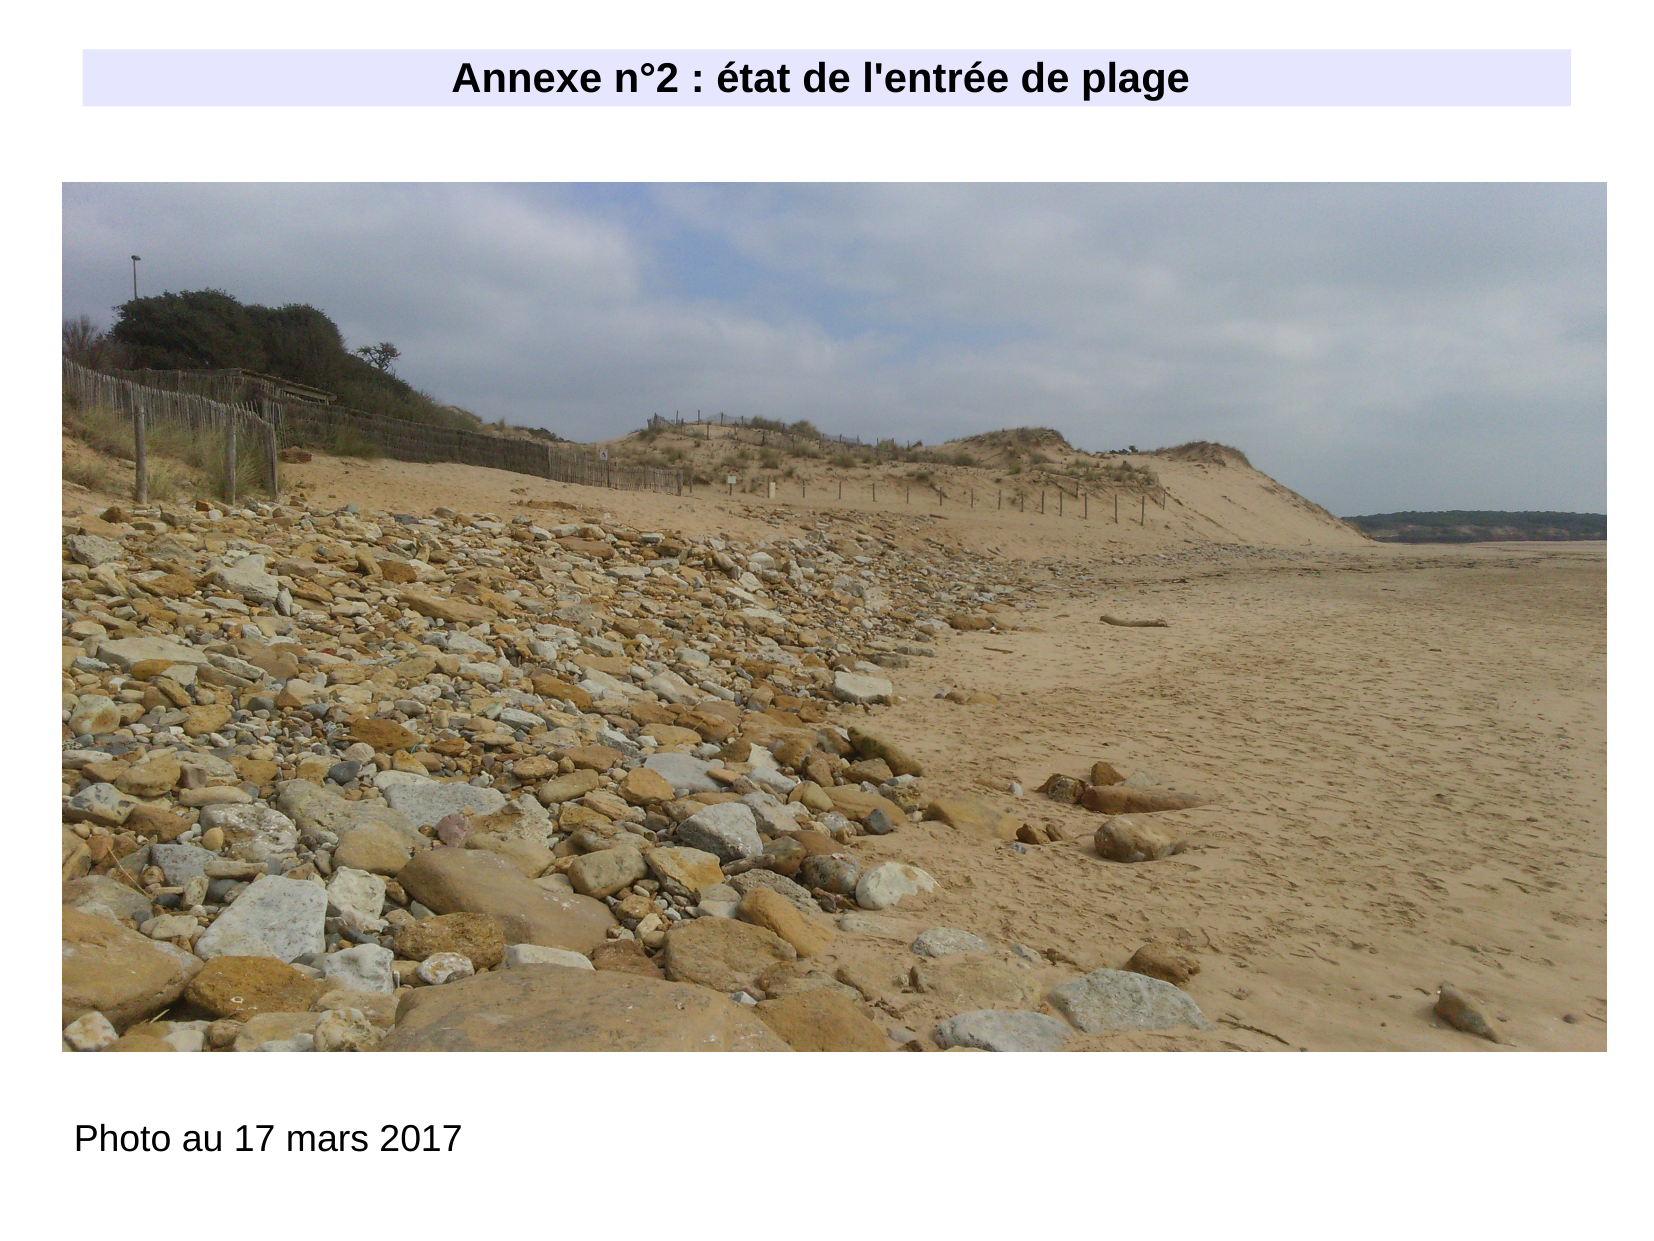

# Annexe n°2 : état de l'entrée de plage
État de l'entrée de plage
État de la descente de plage
Photo au 17 mars 2017